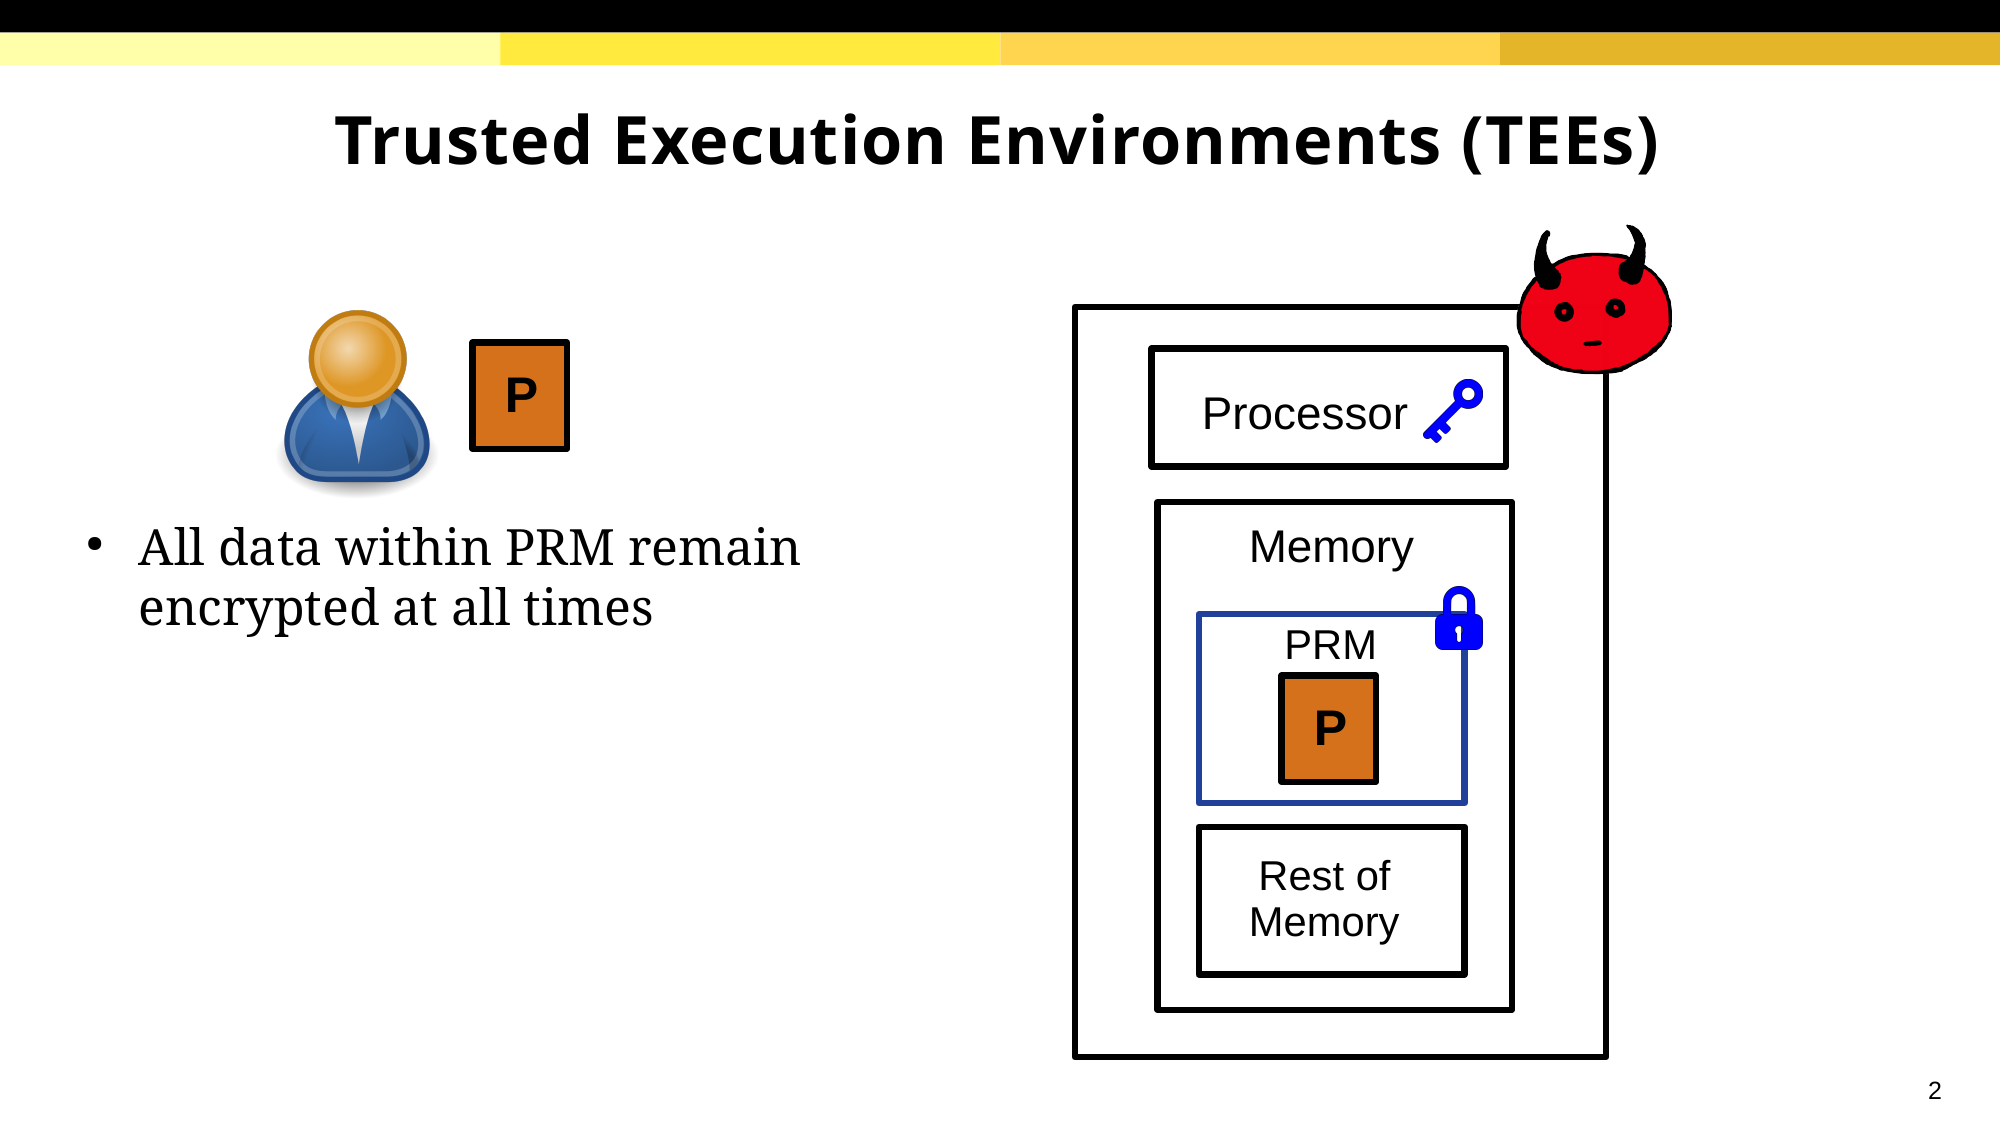

Trusted Execution Environments (TEEs)
P
Processor
# All data within PRM remain encrypted at all times
Memory
PRM
P
Rest of
Memory
2